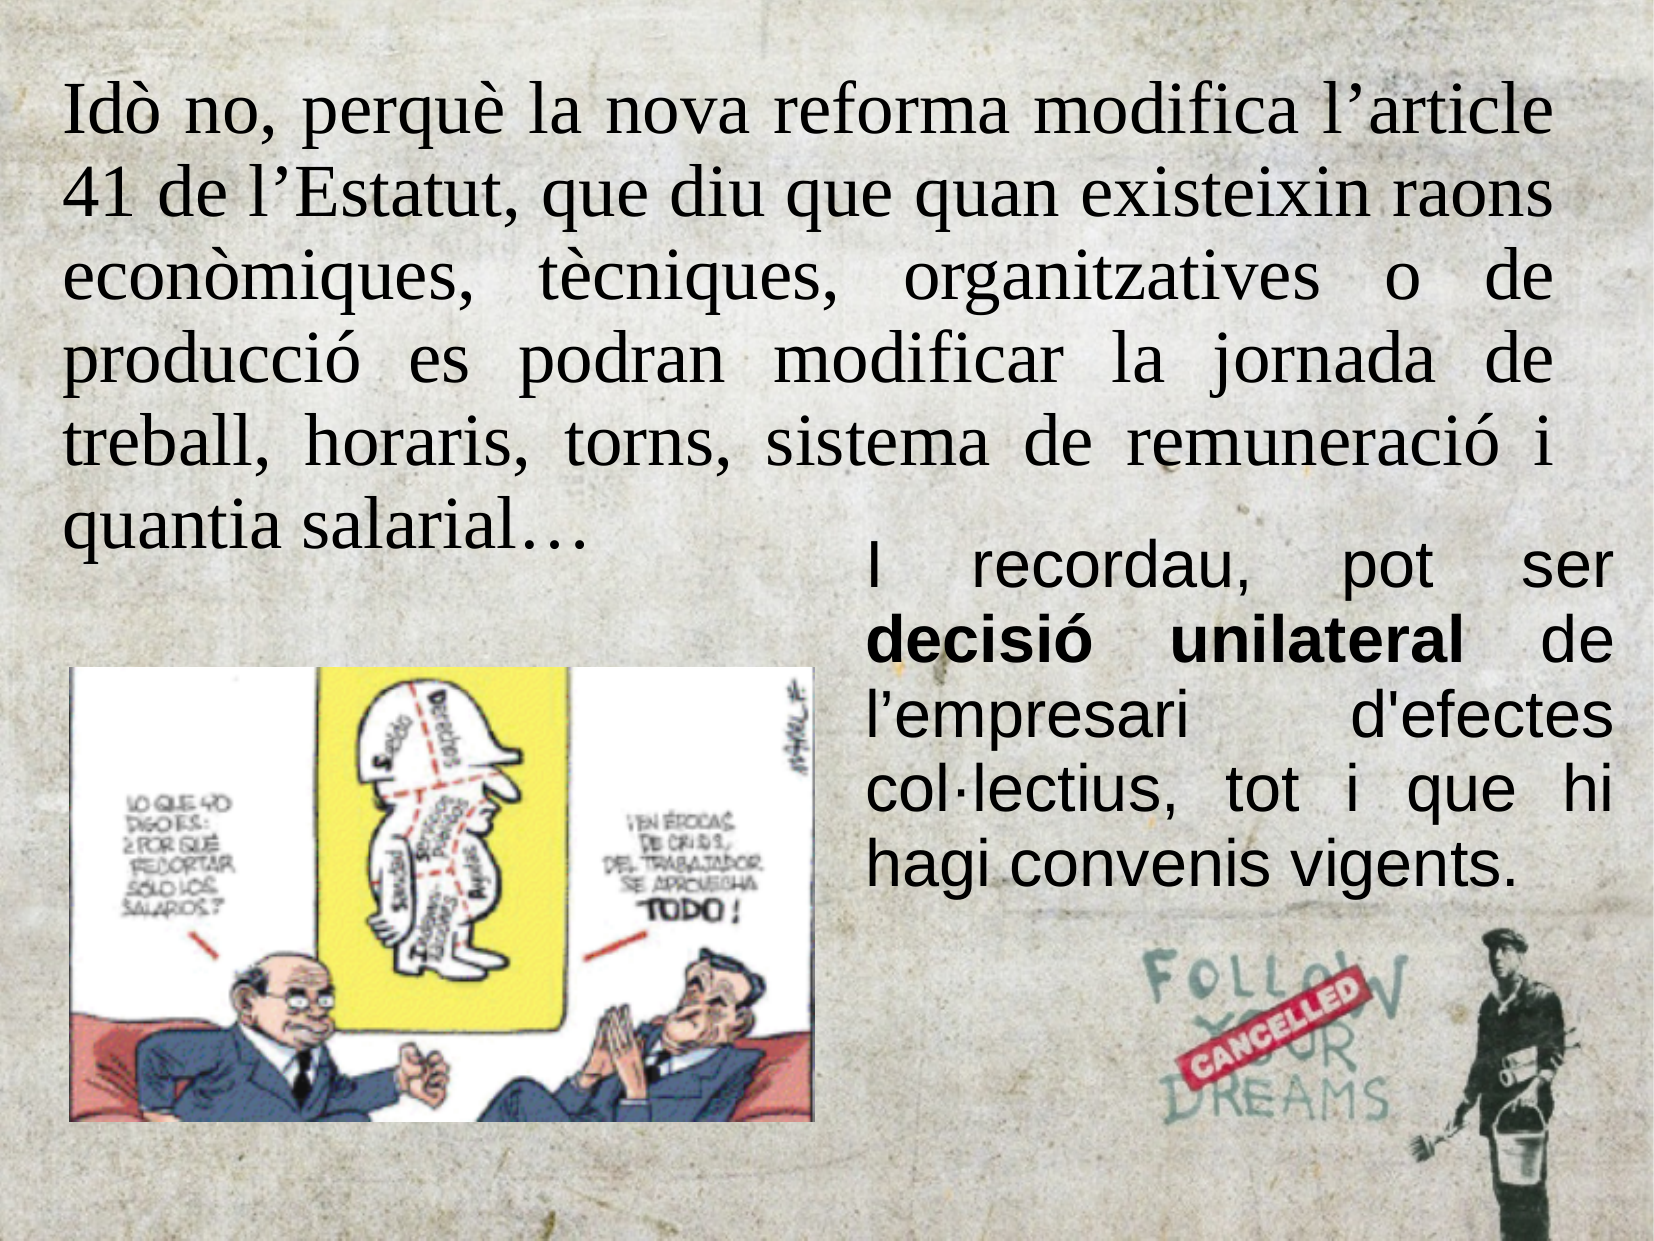

Idò no, perquè la nova reforma modifica l’article 41 de l’Estatut, que diu que quan existeixin raons econòmiques, tècniques, organitzatives o de producció es podran modificar la jornada de treball, horaris, torns, sistema de remuneració i quantia salarial…
I recordau, pot ser decisió unilateral de l’empresari d'efectes col·lectius, tot i que hi hagi convenis vigents.